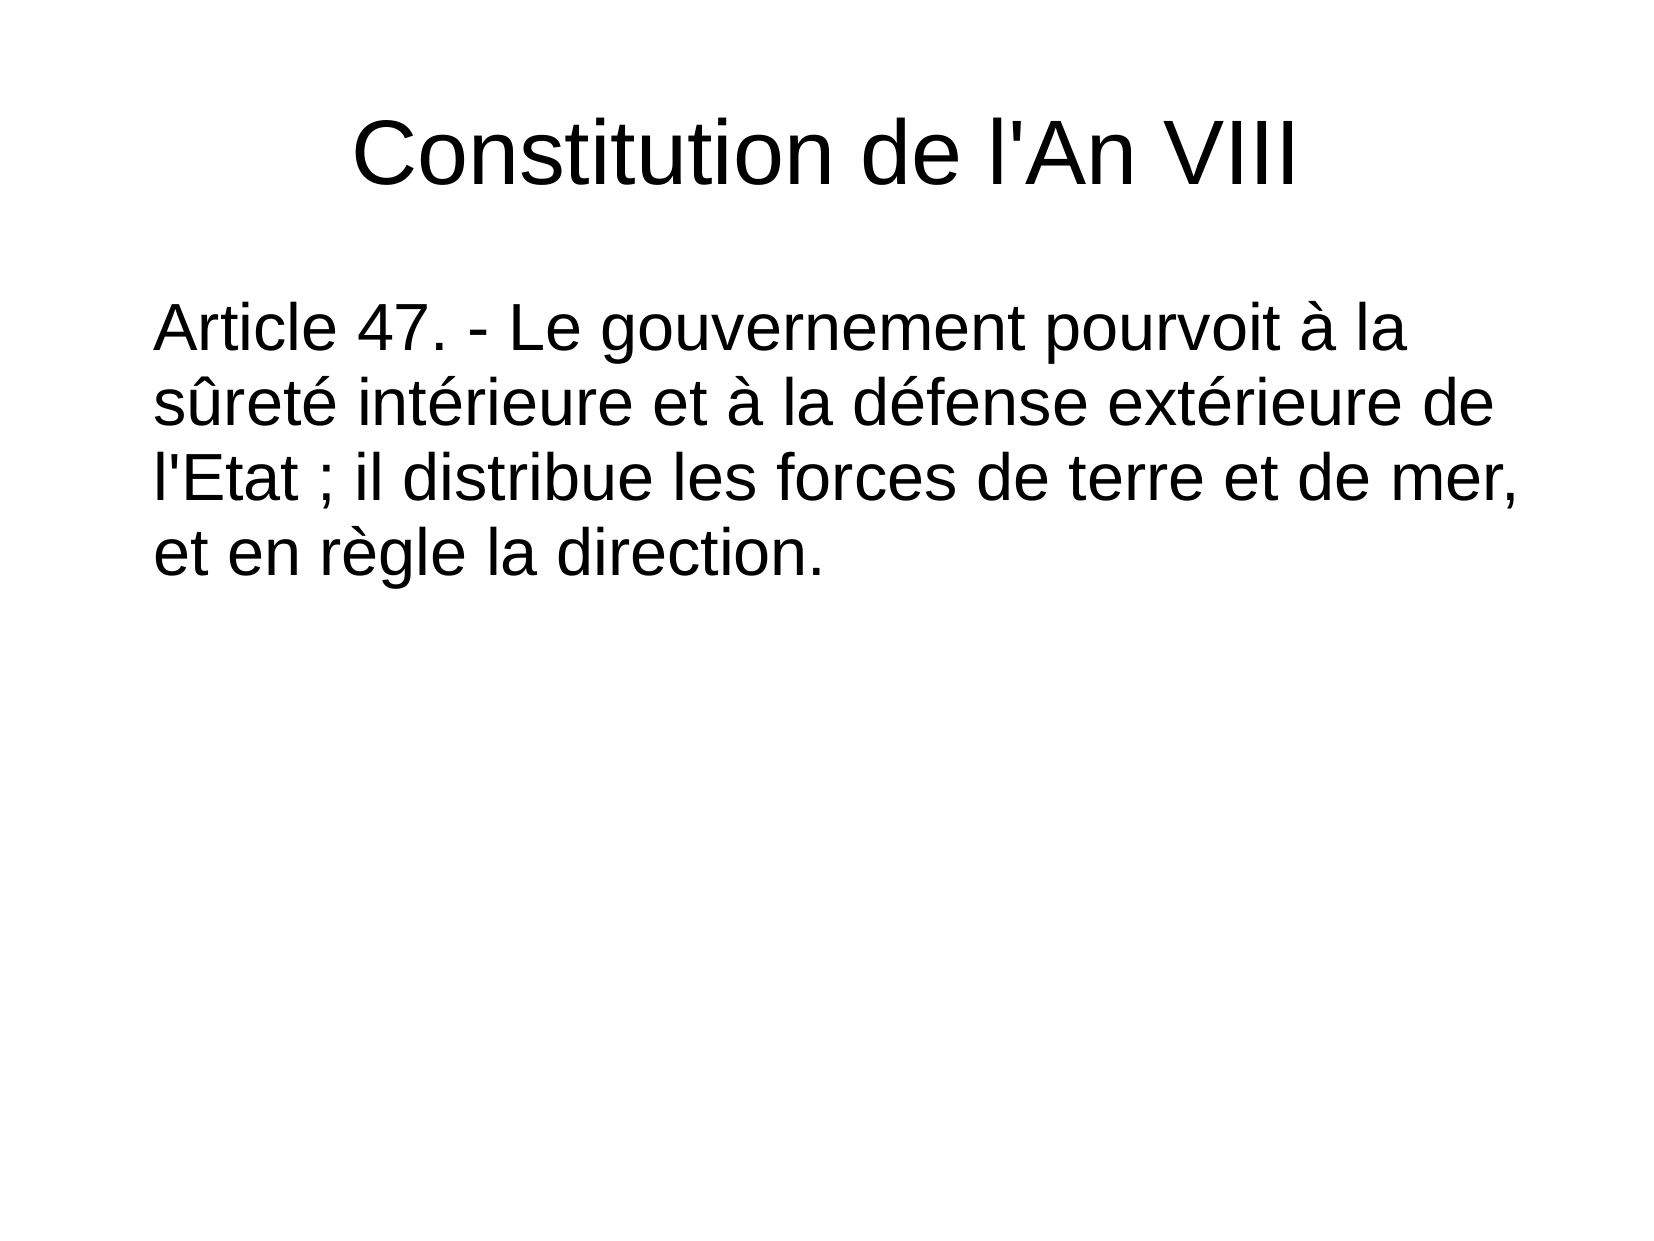

# Constitution de l'An VIII
Article 47. - Le gouvernement pourvoit à la sûreté intérieure et à la défense extérieure de l'Etat ; il distribue les forces de terre et de mer, et en règle la direction.